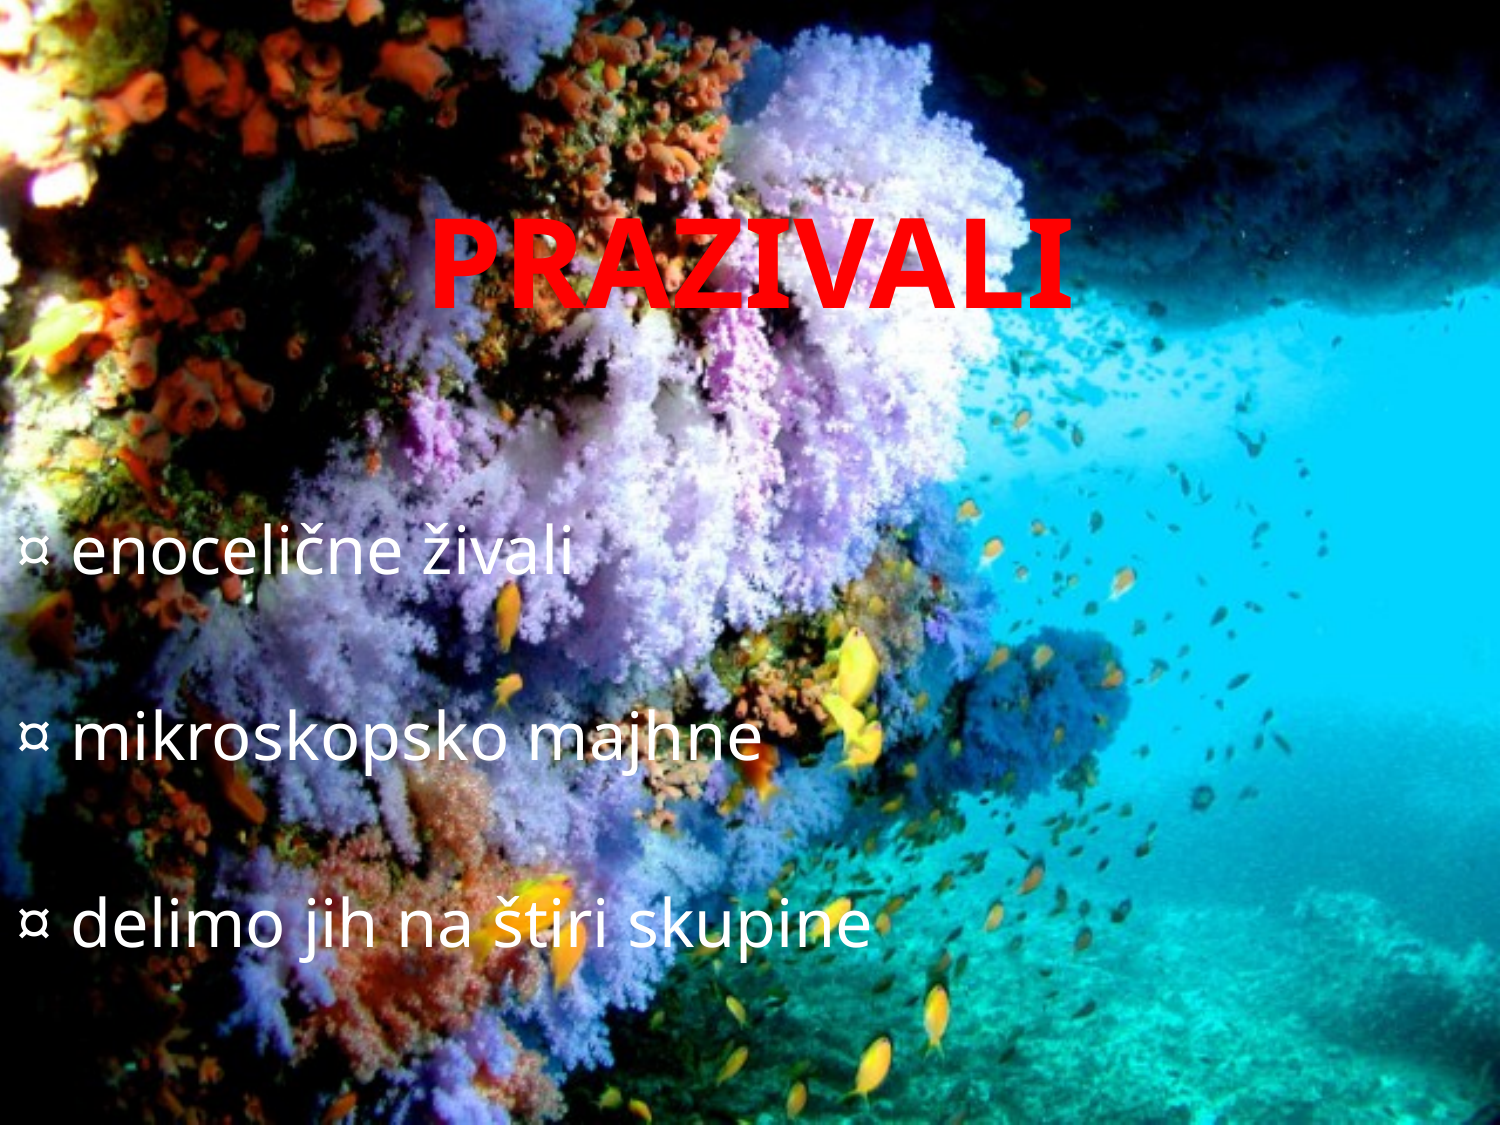

# PRAZIVALI
¤ enocelične živali
¤ mikroskopsko majhne
¤ delimo jih na štiri skupine